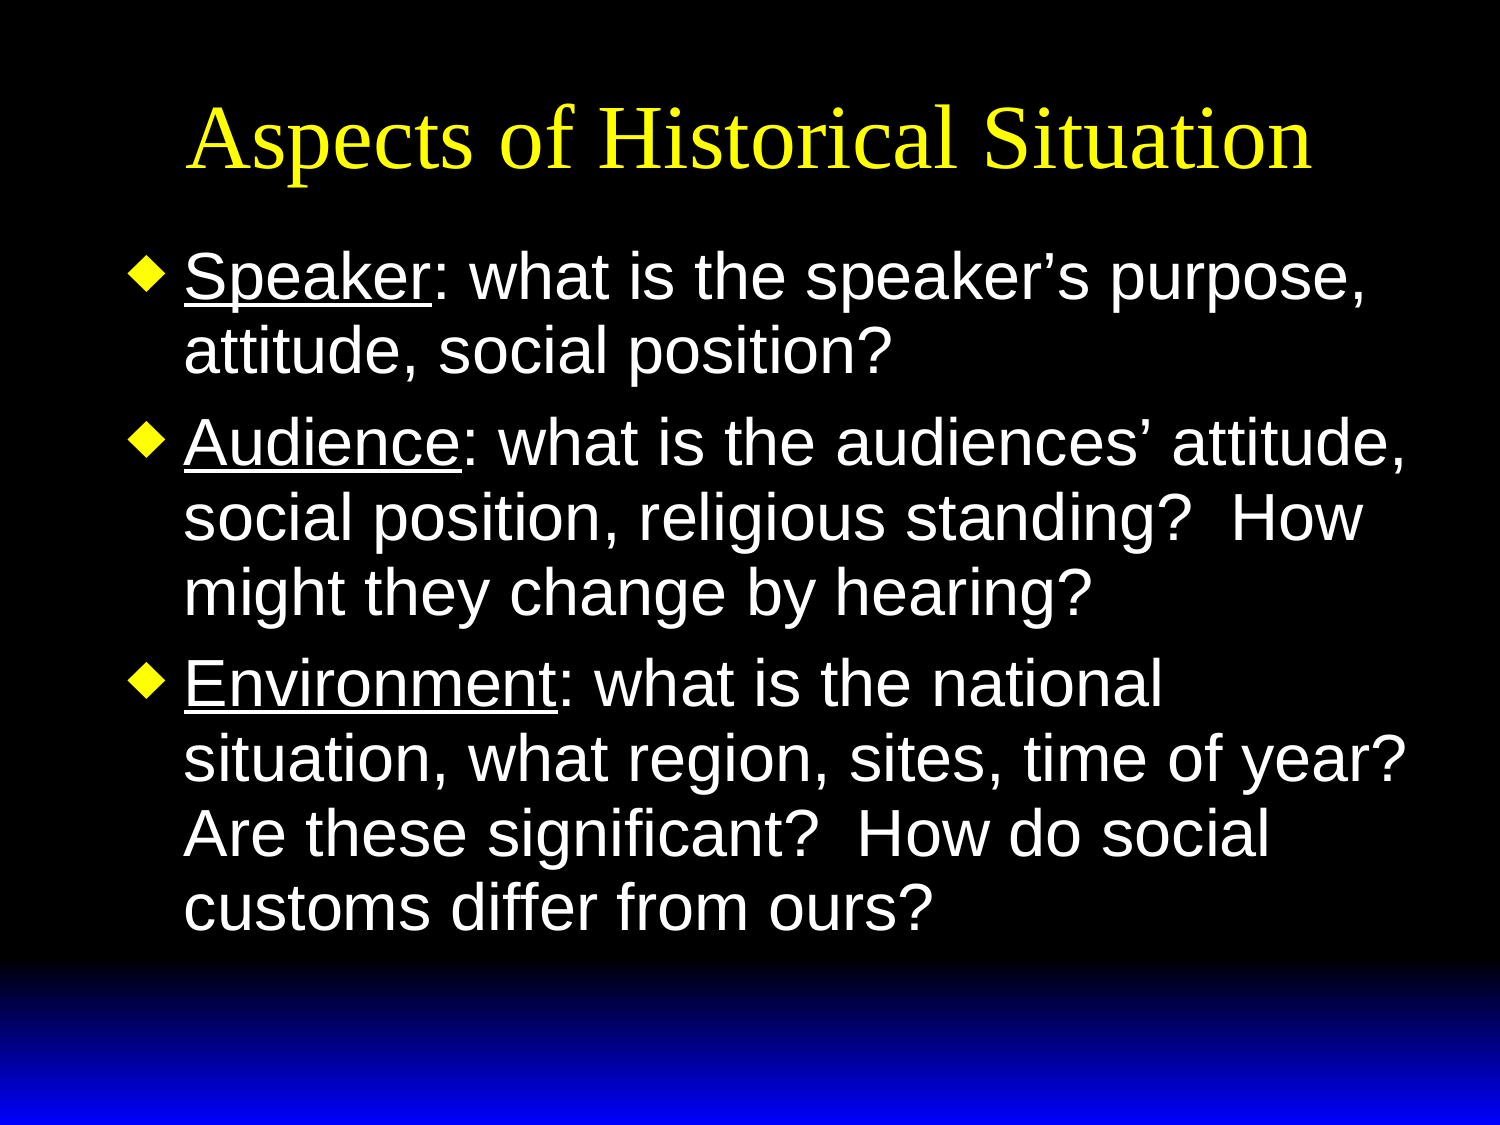

# Aspects of Historical Situation
Speaker: what is the speaker’s purpose, attitude, social position?
Audience: what is the audiences’ attitude, social position, religious standing? How might they change by hearing?
Environment: what is the national situation, what region, sites, time of year? Are these significant? How do social customs differ from ours?